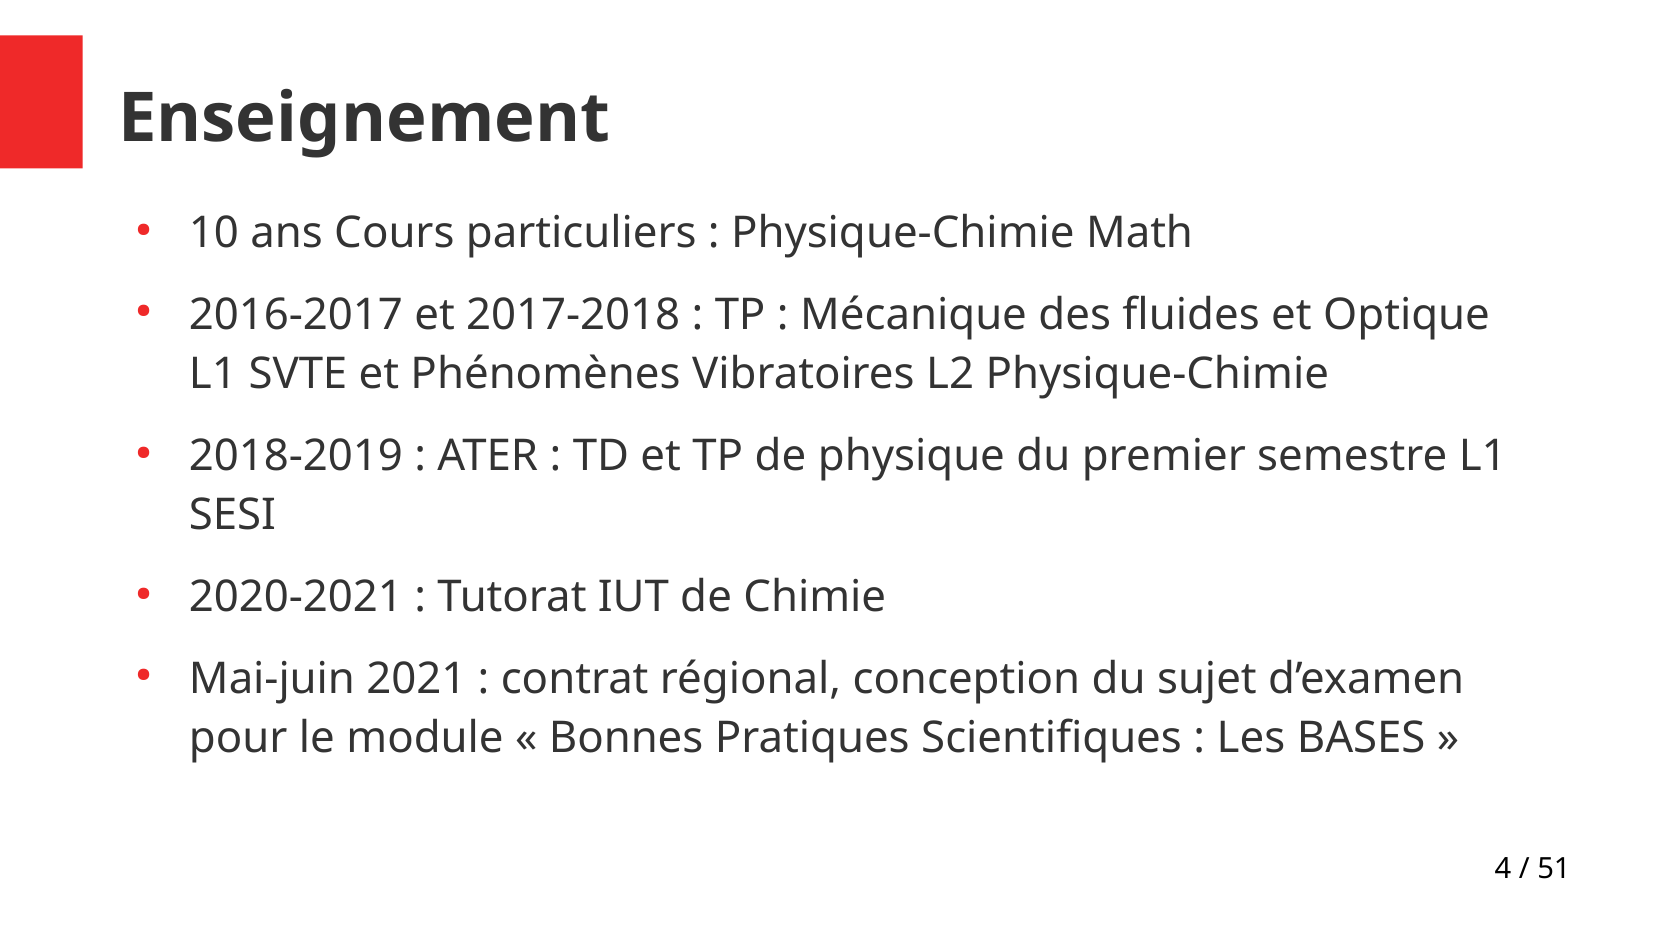

# Enseignement
10 ans Cours particuliers : Physique-Chimie Math
2016-2017 et 2017-2018 : TP : Mécanique des fluides et Optique L1 SVTE et Phénomènes Vibratoires L2 Physique-Chimie
2018-2019 : ATER : TD et TP de physique du premier semestre L1 SESI
2020-2021 : Tutorat IUT de Chimie
Mai-juin 2021 : contrat régional, conception du sujet d’examen pour le module « Bonnes Pratiques Scientifiques : Les BASES »
4